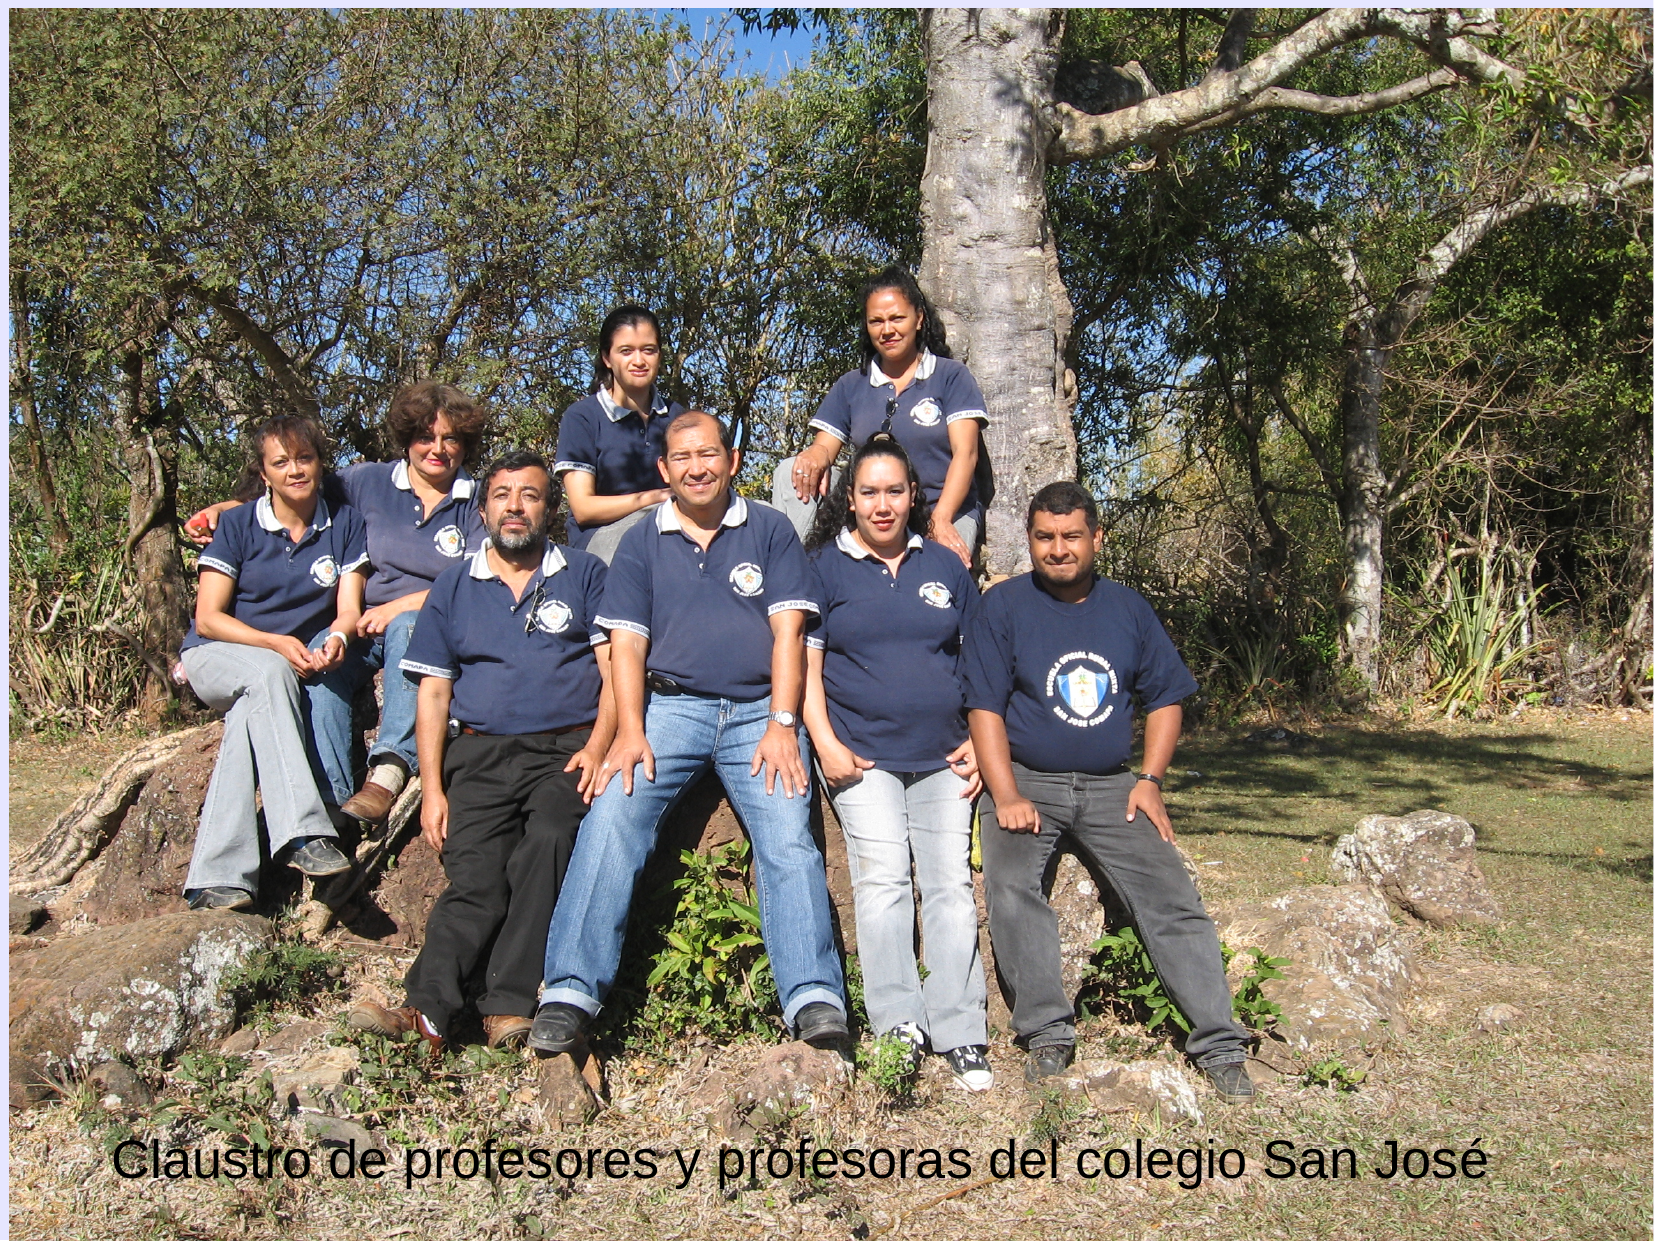

Claustro de profesores y profesoras del colegio San José